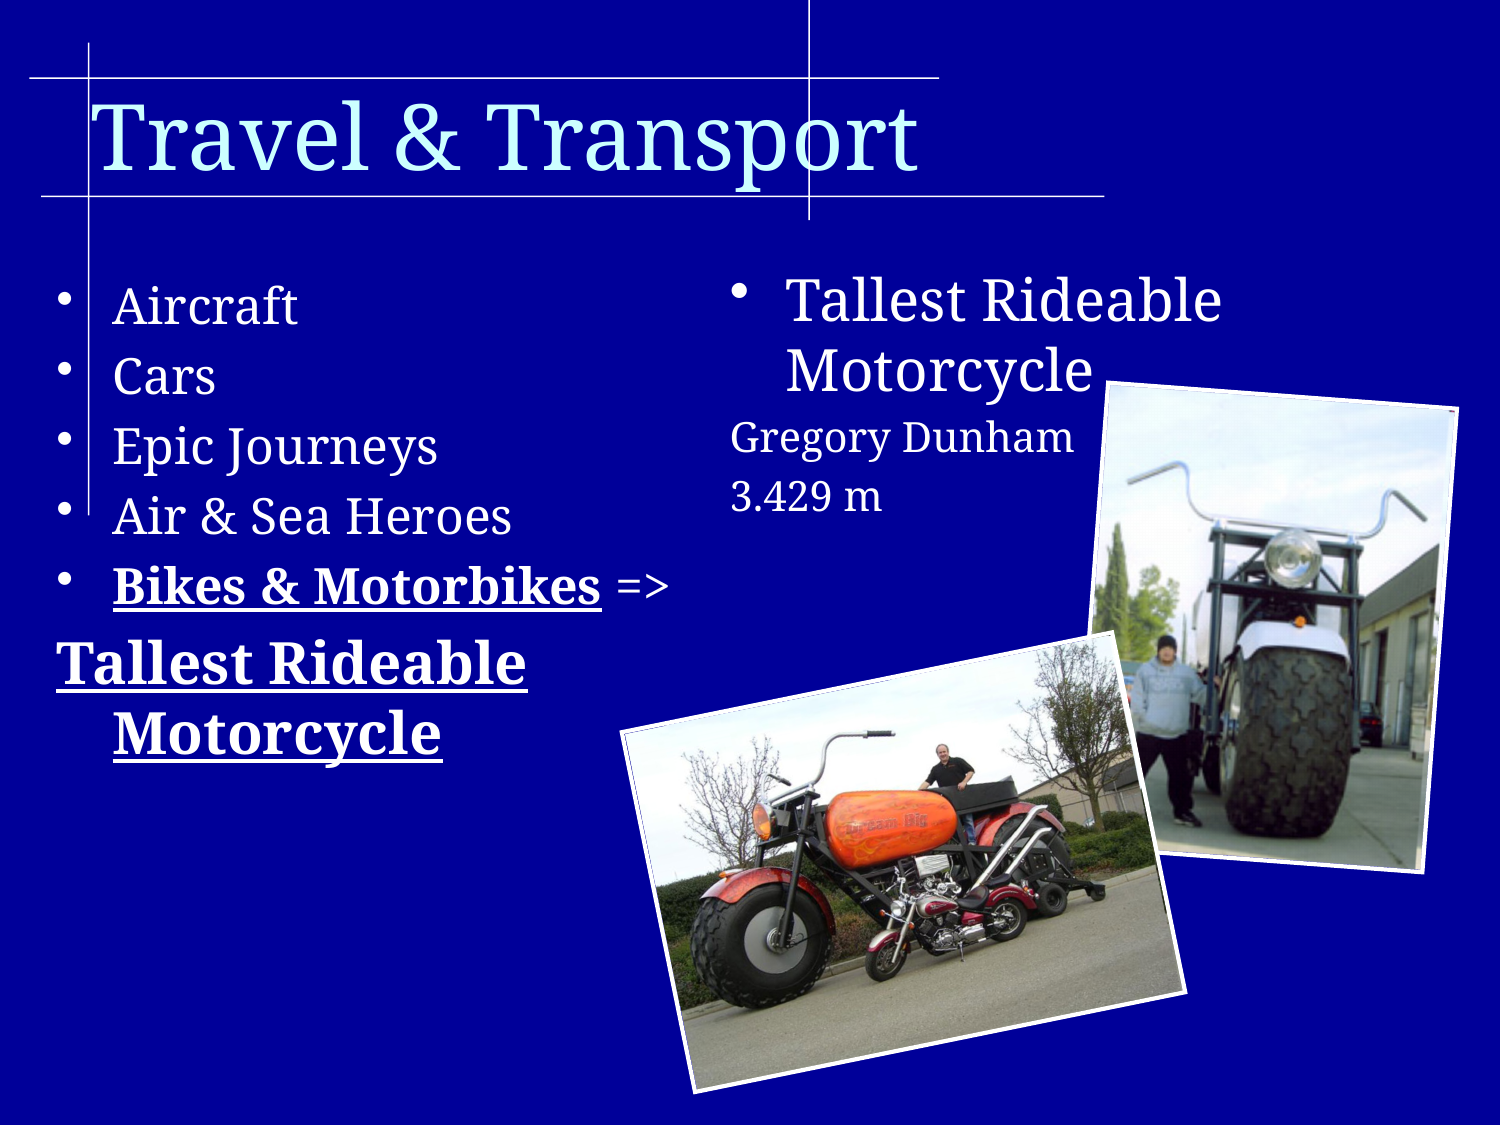

# Travel & Transport
Tallest Rideable Motorcycle
Gregory Dunham
3.429 m
Aircraft
Cars
Epic Journeys
Air & Sea Heroes
Bikes & Motorbikes =>
Tallest Rideable Motorcycle